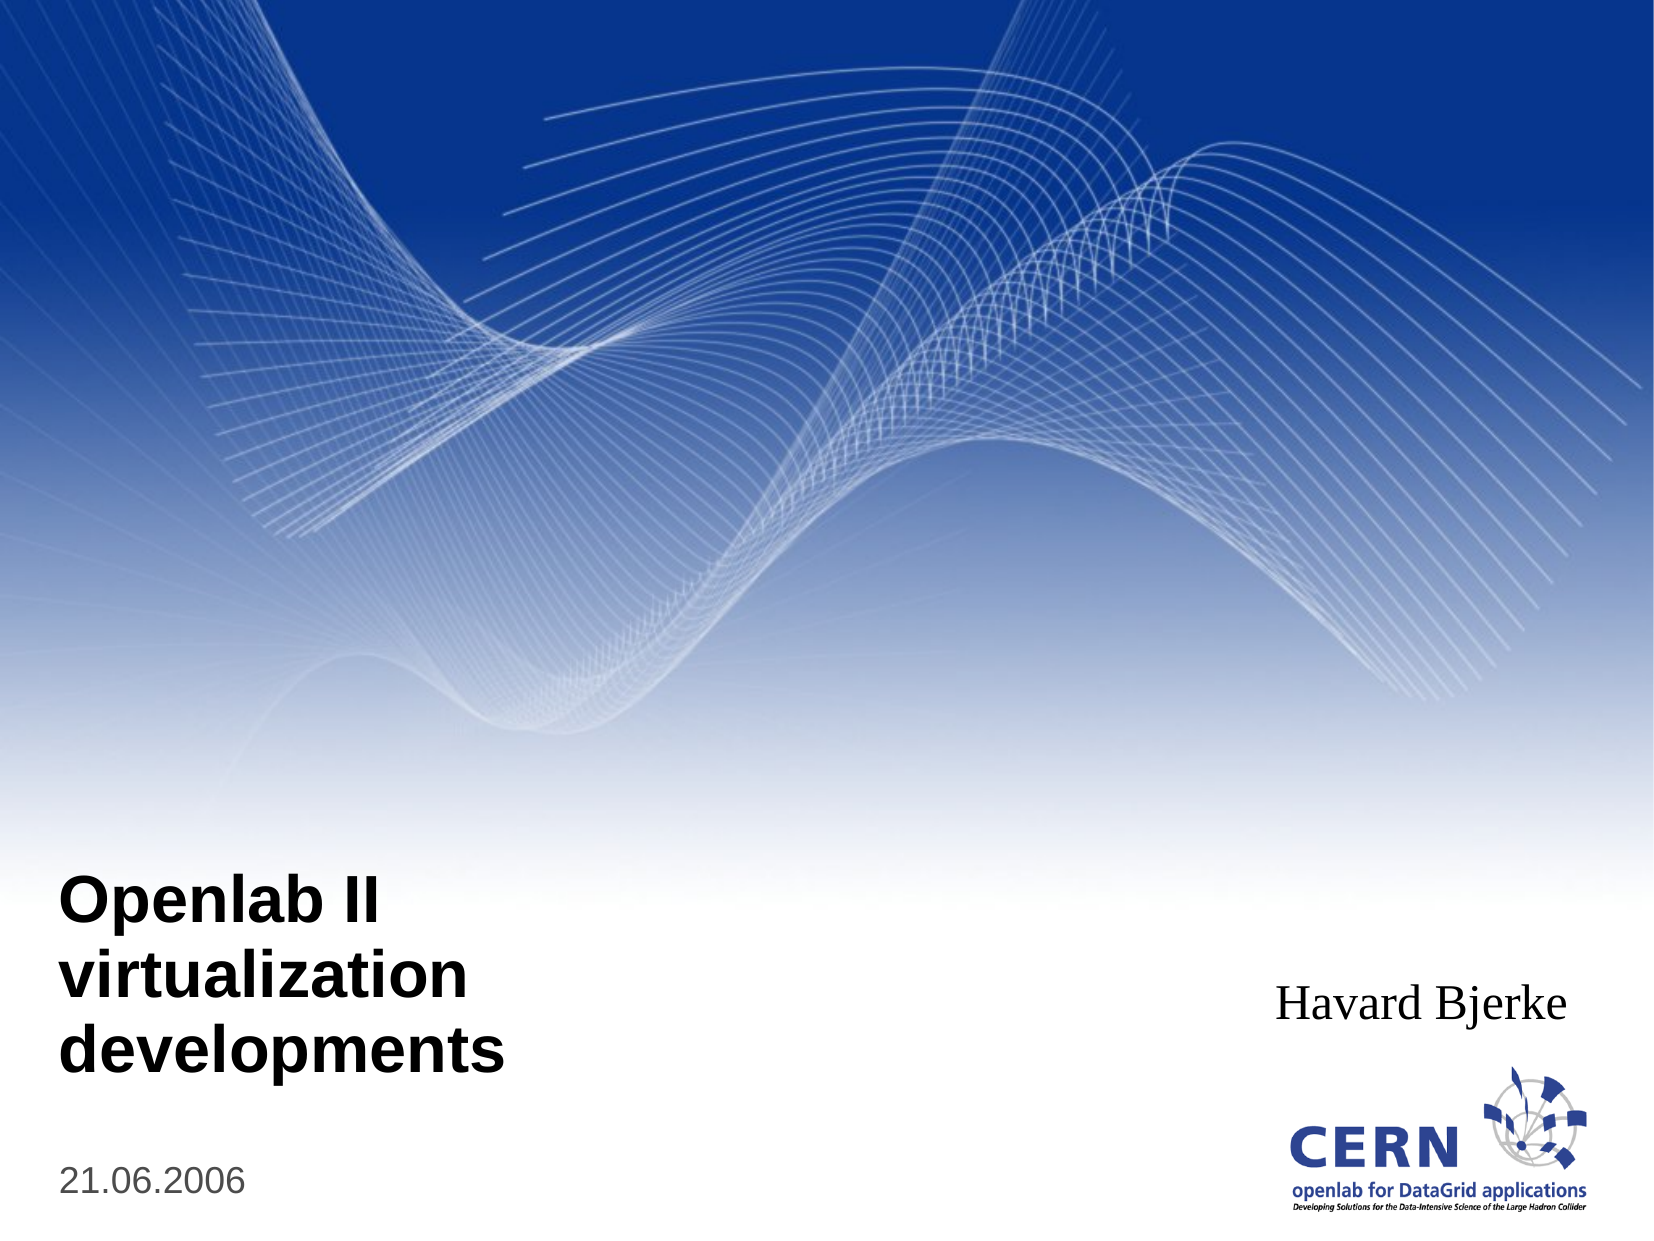

# Openlab II virtualization developments
Havard Bjerke